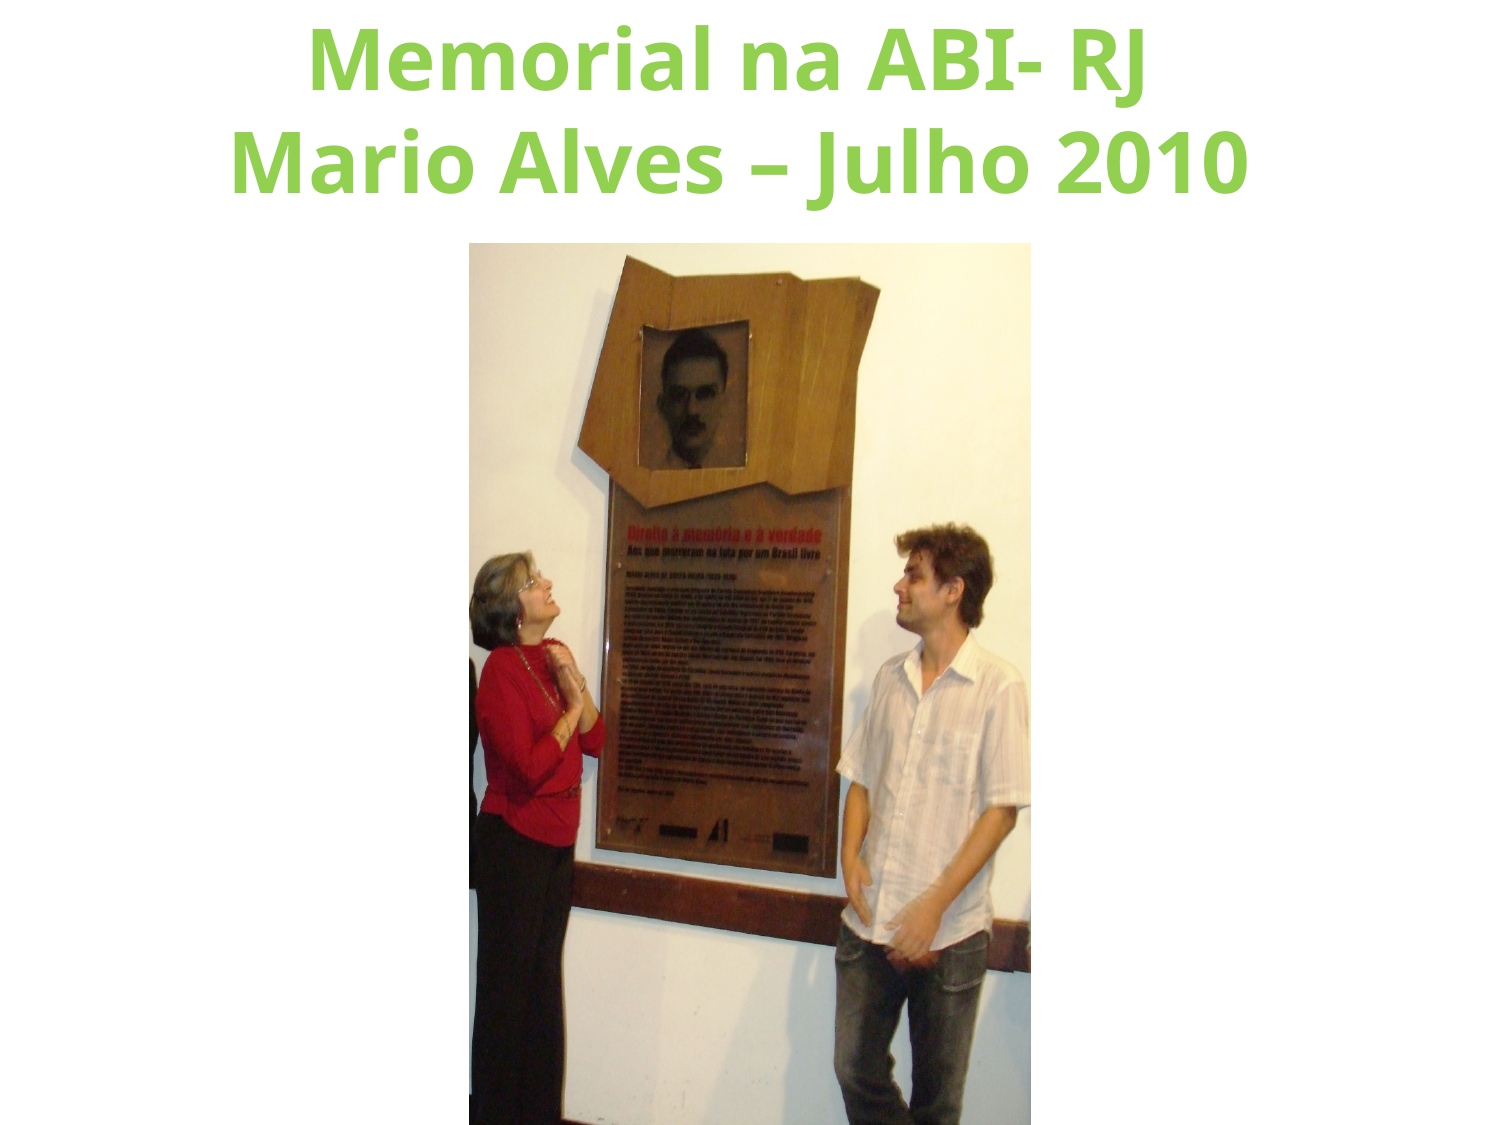

# Memorial na ABI- RJ Mario Alves – Julho 2010